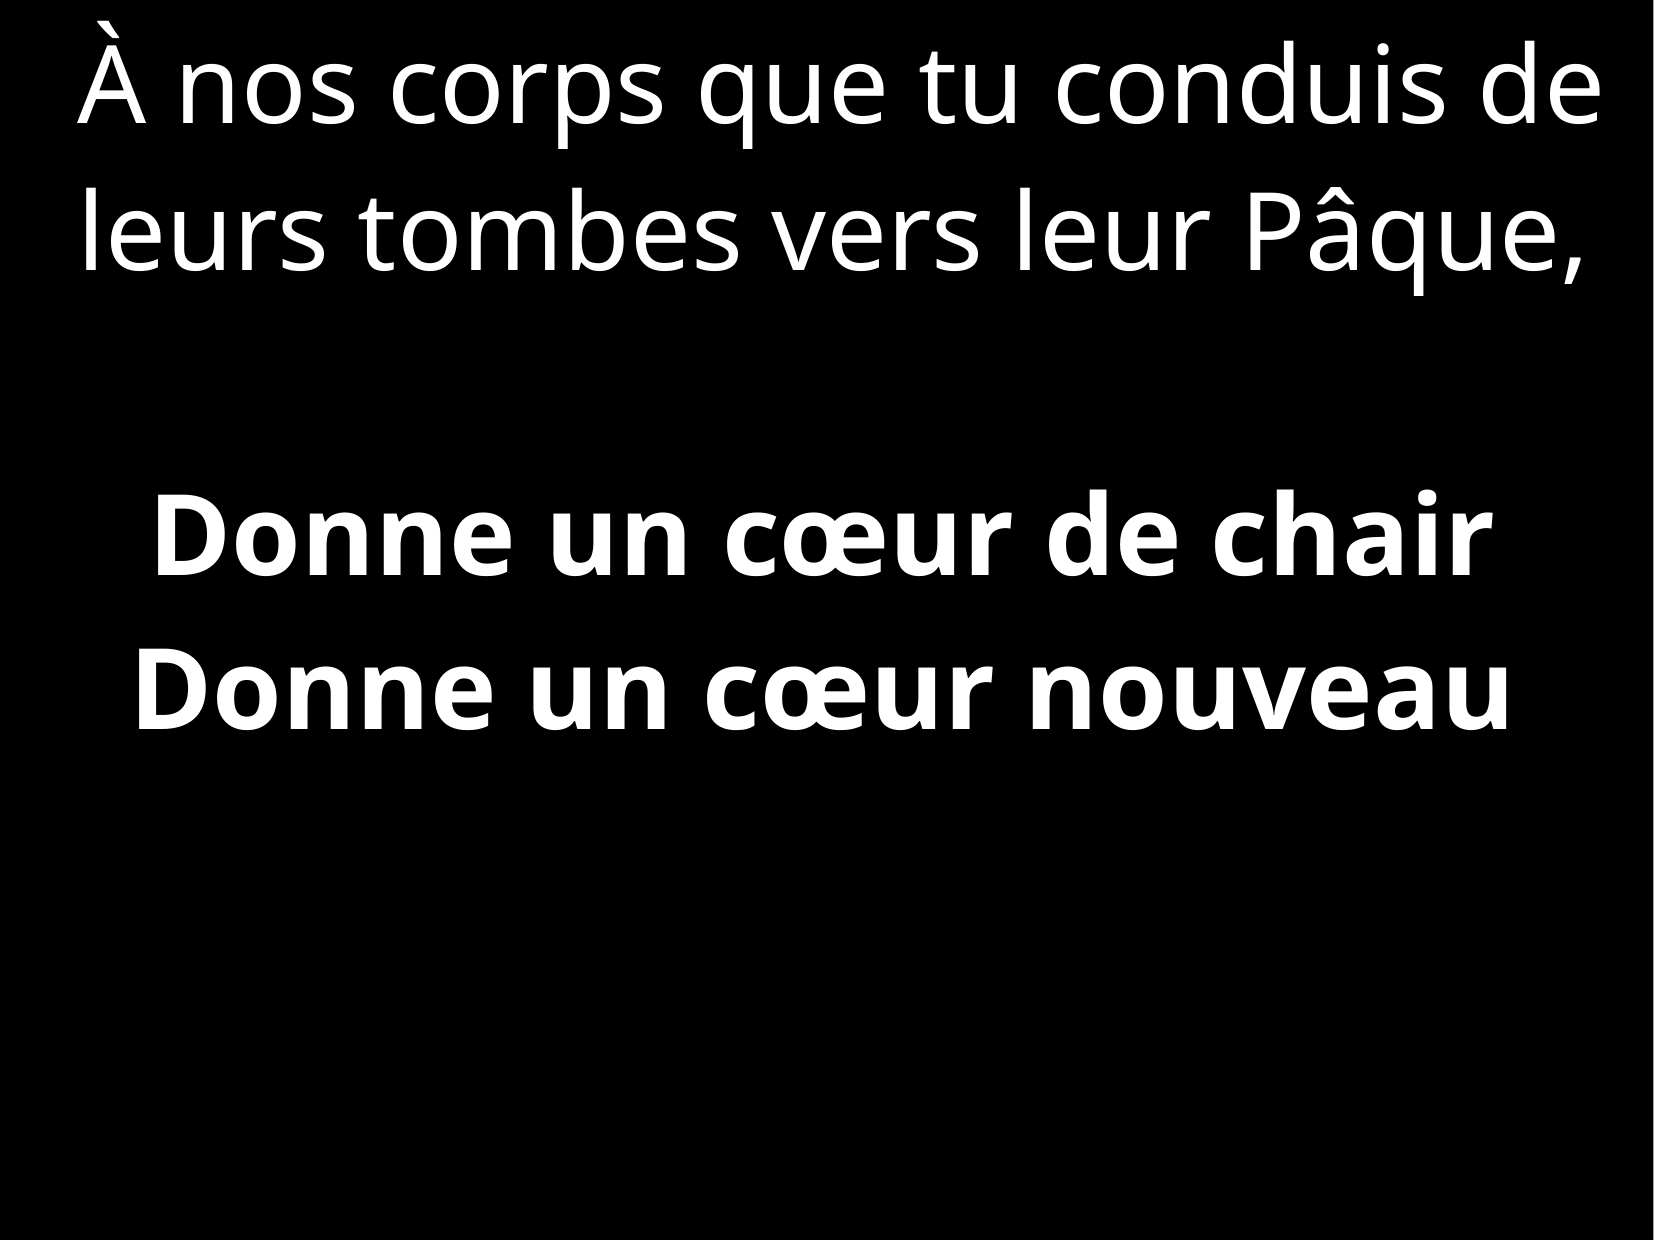

À nos corps que tu conduis de leurs tombes vers leur Pâque,
Donne un cœur de chair
Donne un cœur nouveau